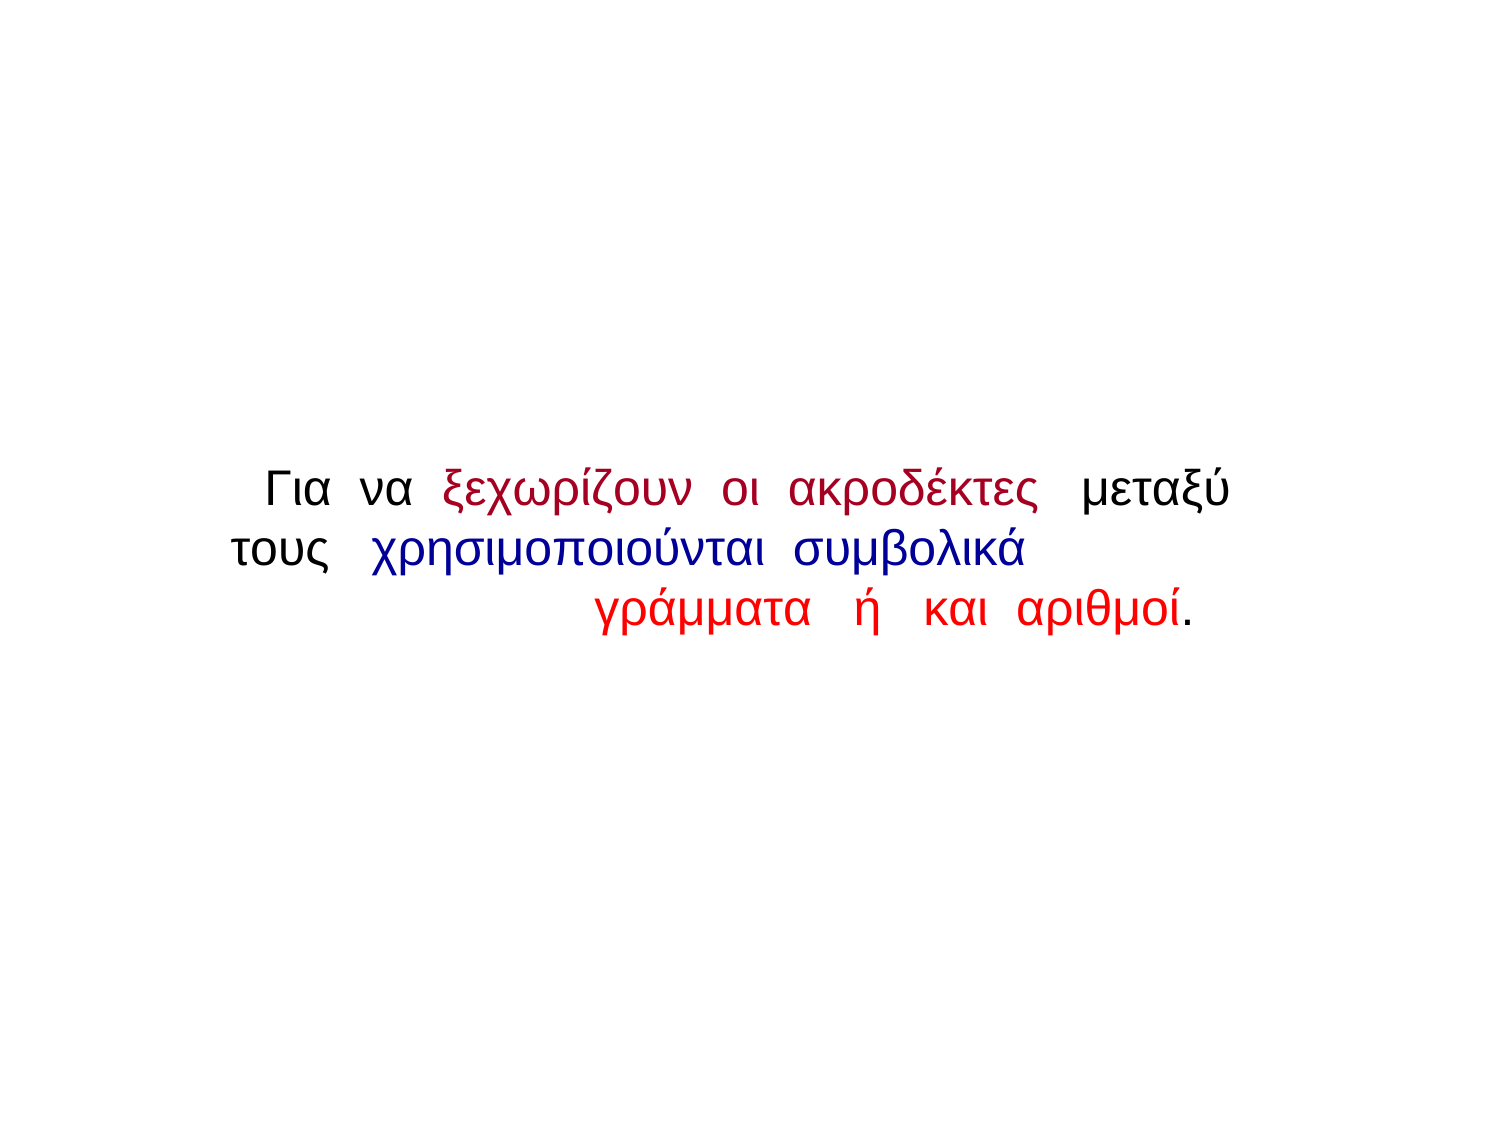

# Για να ξεχωρίζουν οι ακροδέκτες μεταξύ τους χρησιμοποιούνται συμβολικά γράμματα ή και αριθμοί.